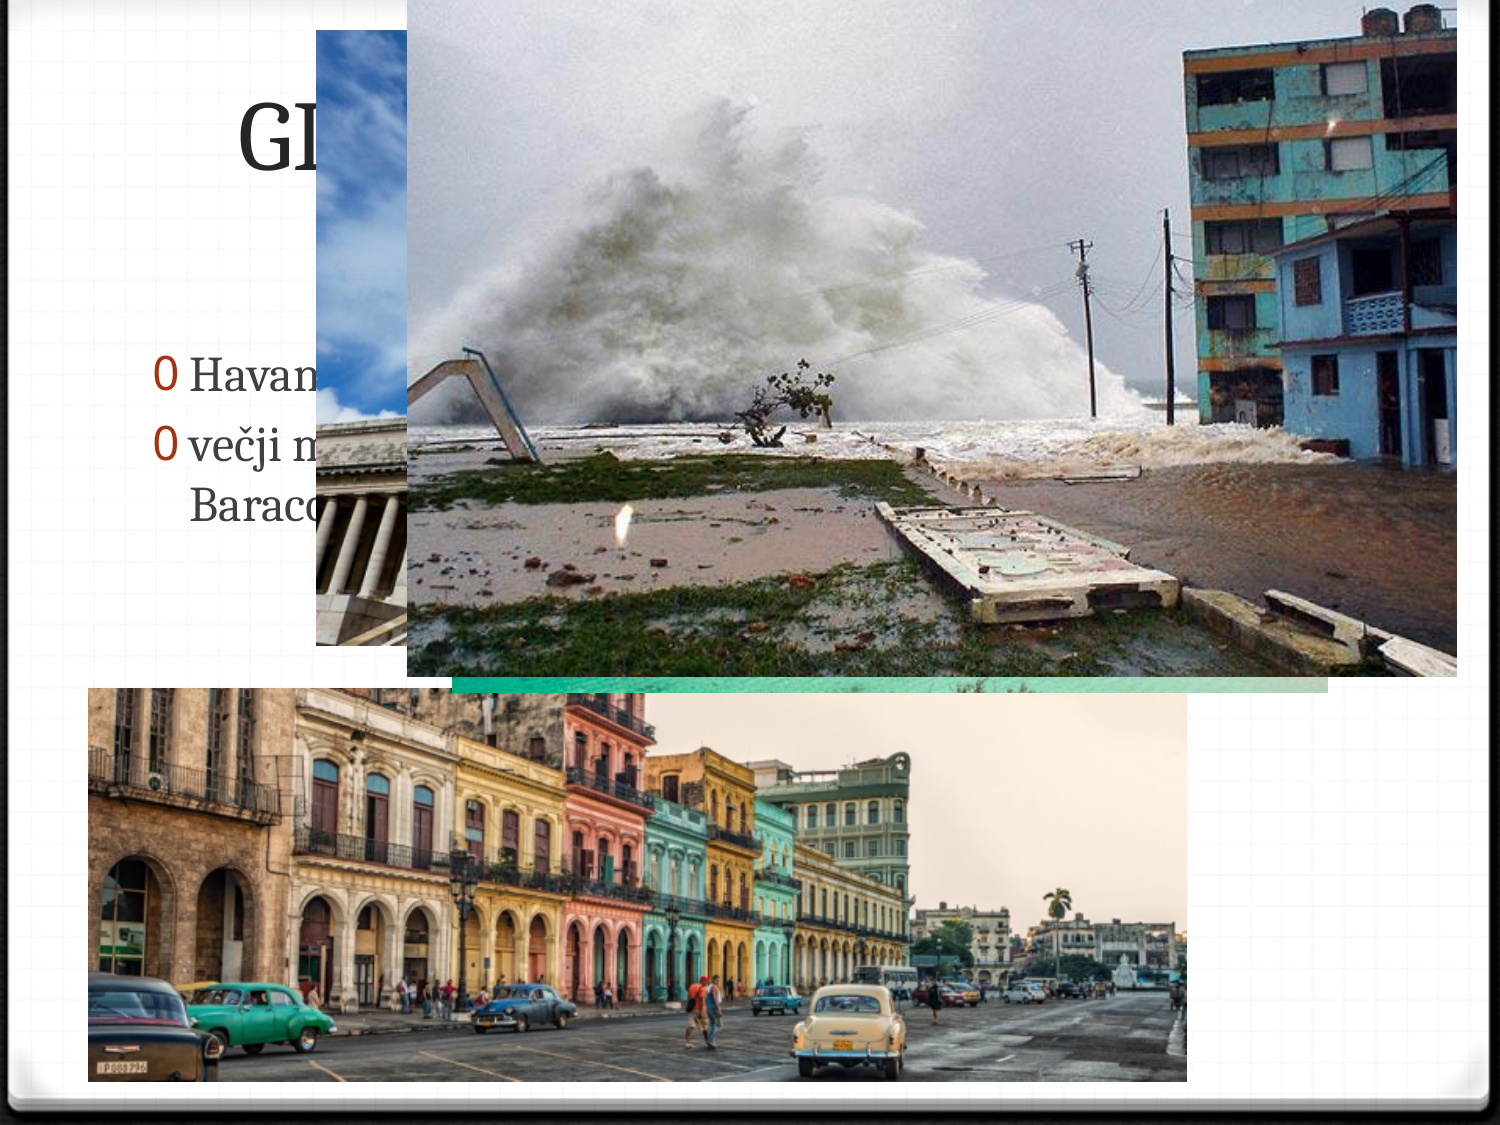

# GLAVNO MESTO in VEČJI MESTI
Havana (glavno mesto): parlament, največje mesto
večji mesti: Cayo Santa Maria (glavna turistična točka), Baracoa (večkrat prišlo do hurikanov)